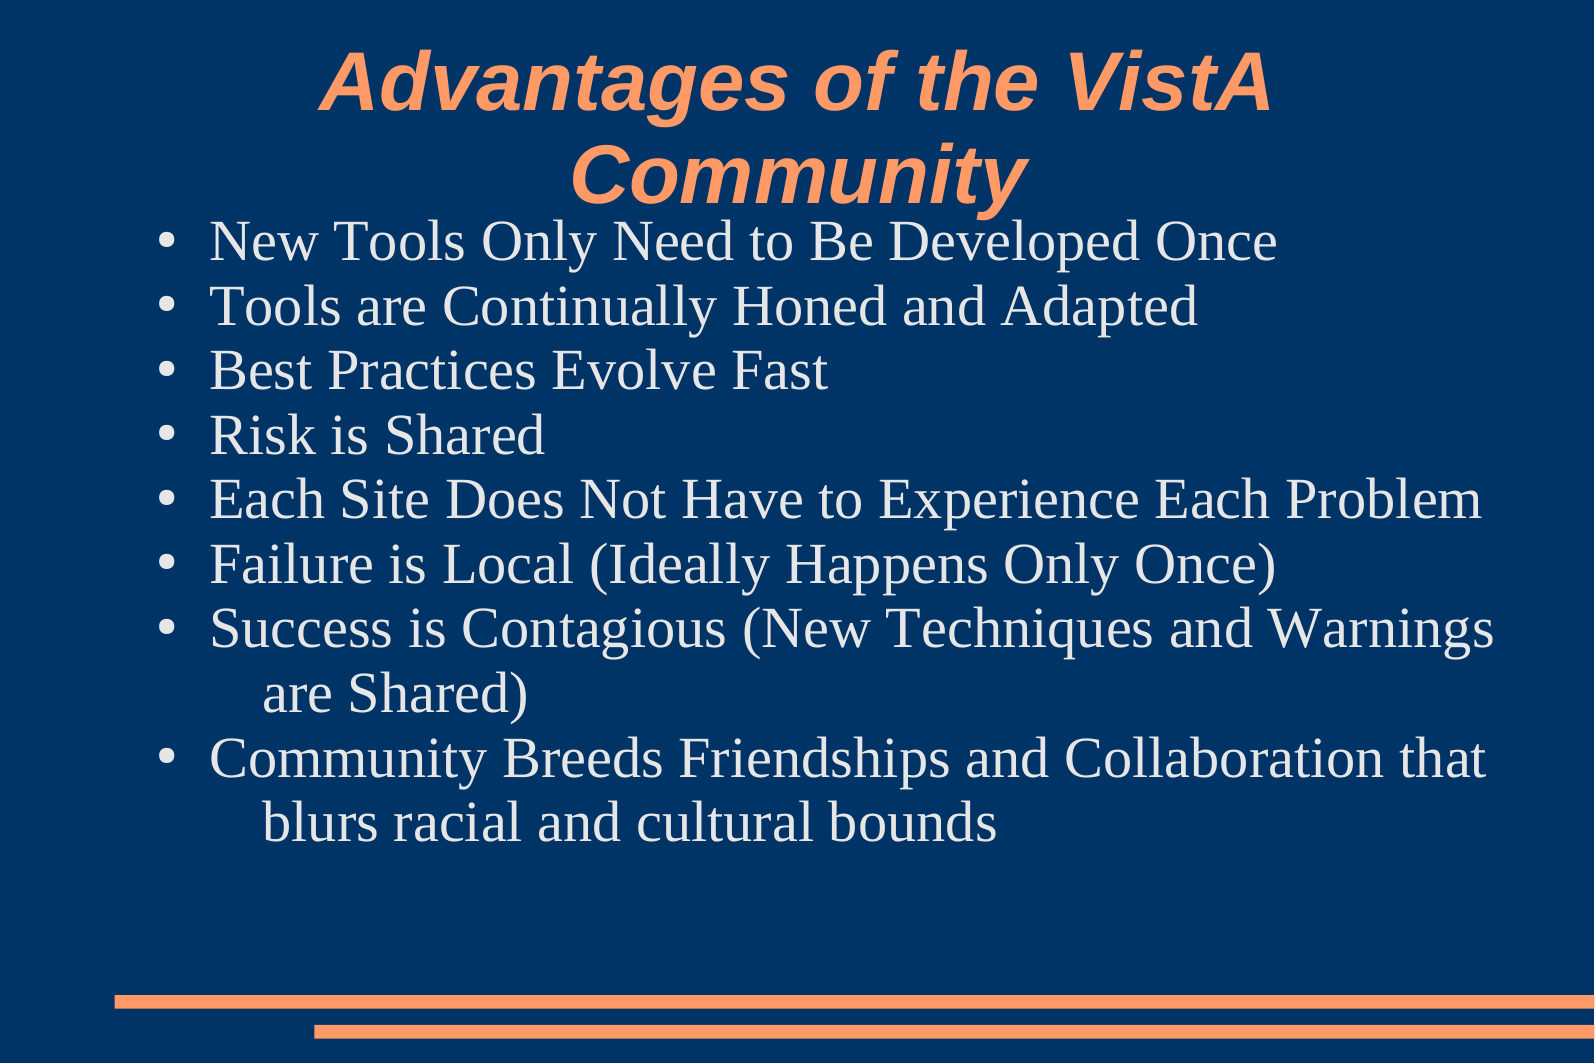

# Advantages of the VistA Community
New Tools Only Need to Be Developed Once
Tools are Continually Honed and Adapted
Best Practices Evolve Fast
Risk is Shared
Each Site Does Not Have to Experience Each Problem
Failure is Local (Ideally Happens Only Once)
Success is Contagious (New Techniques and Warnings are Shared)
Community Breeds Friendships and Collaboration that blurs racial and cultural bounds